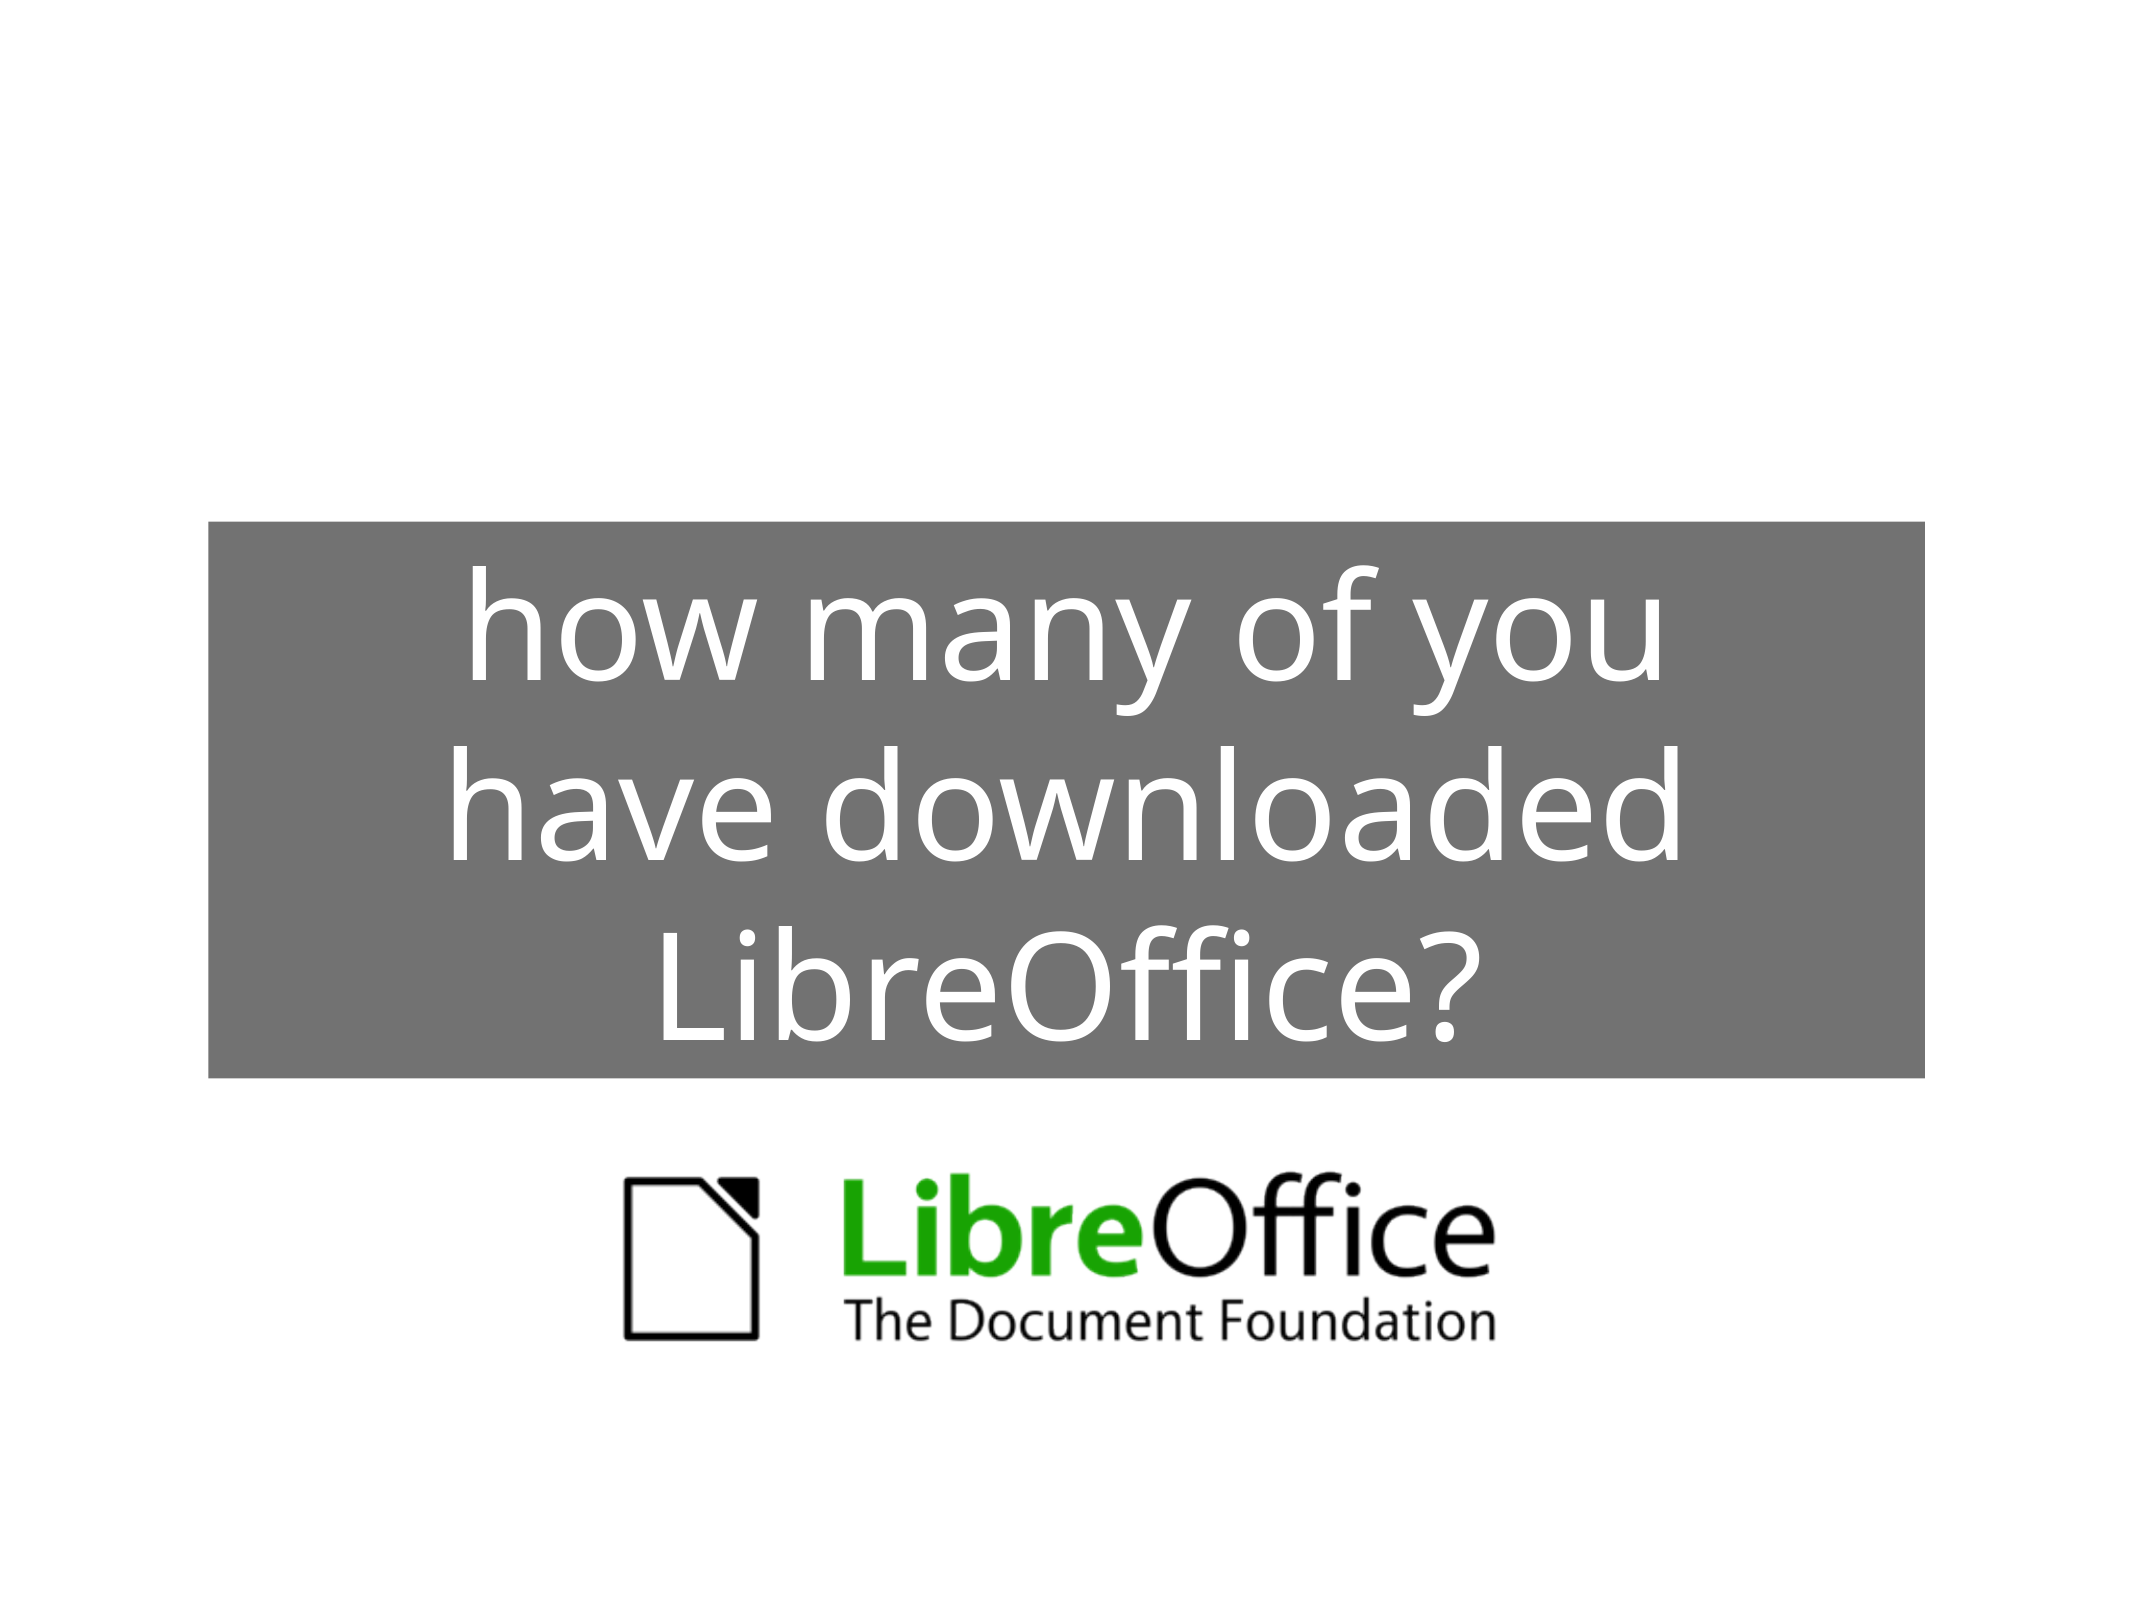

# how many of you have downloaded LibreOffice?